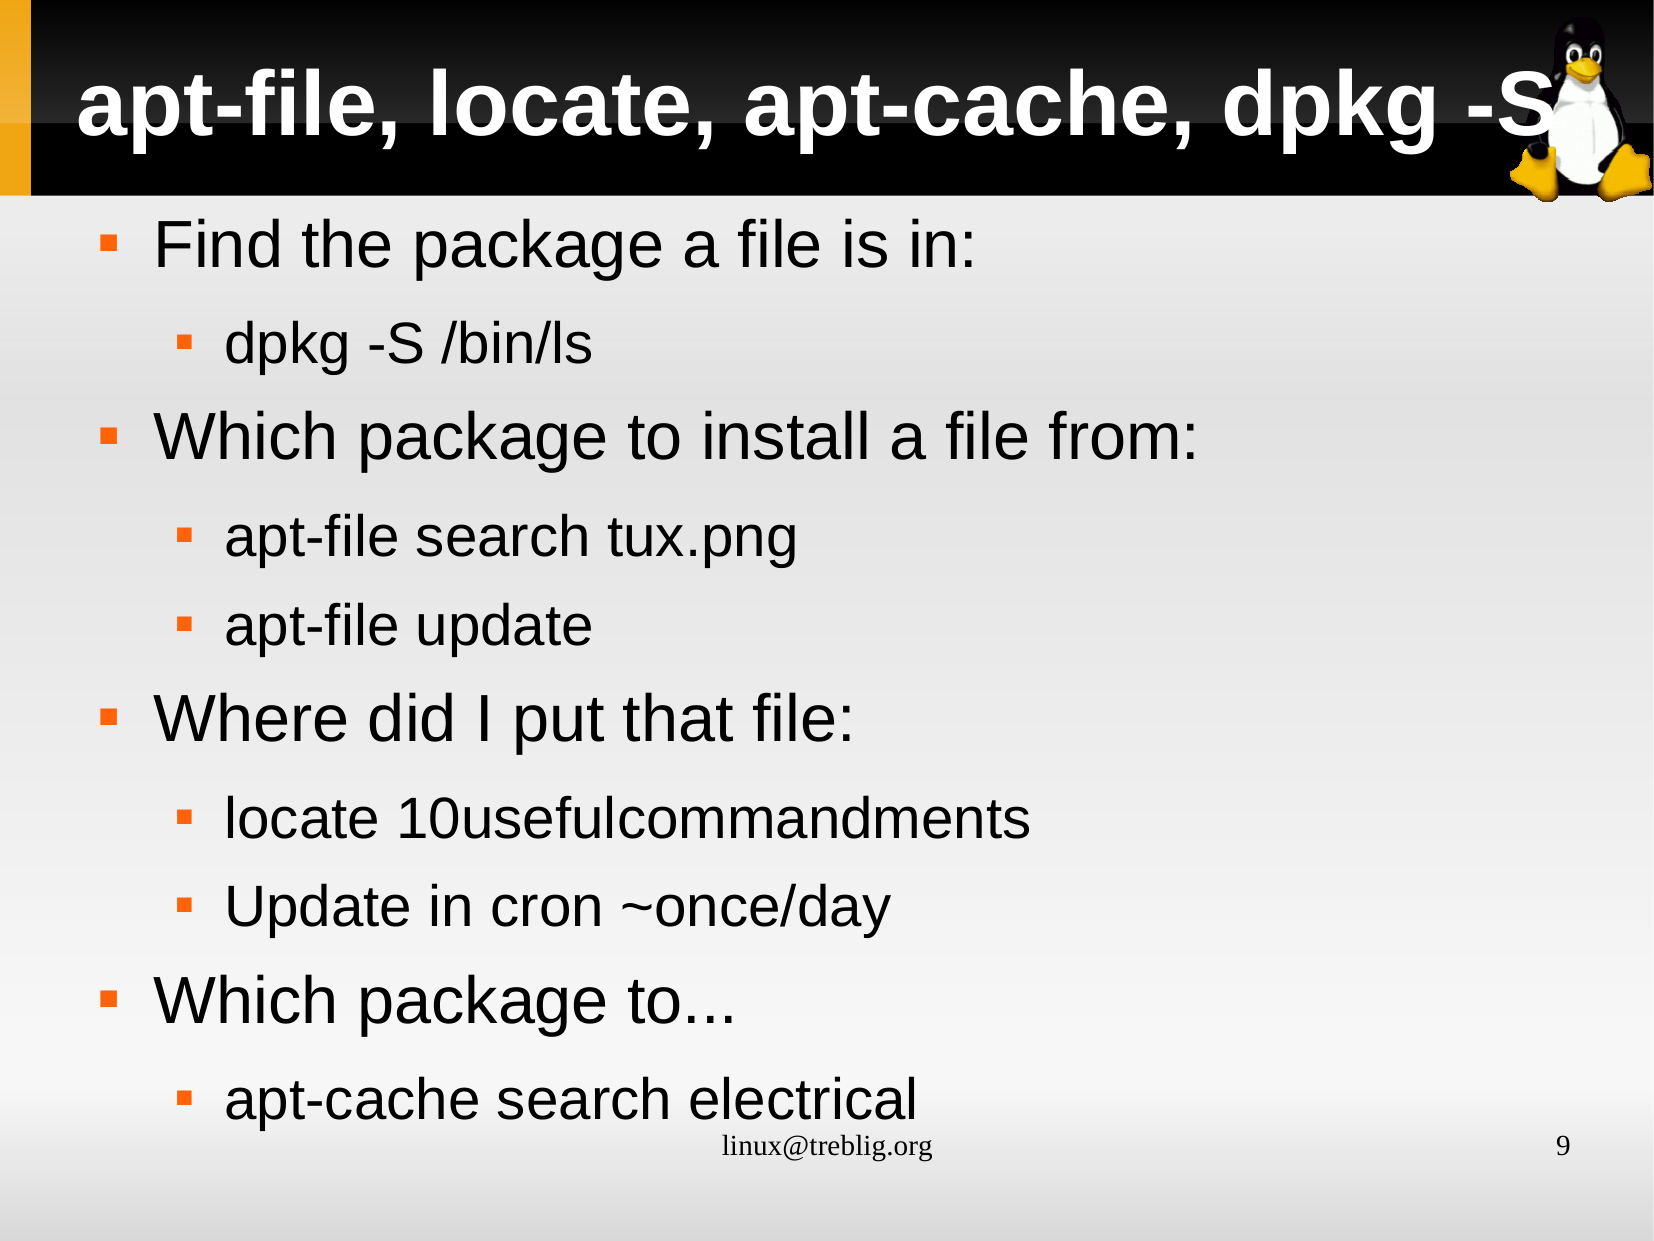

# apt-file, locate, apt-cache, dpkg -S
Find the package a file is in:
dpkg -S /bin/ls
Which package to install a file from:
apt-file search tux.png
apt-file update
Where did I put that file:
locate 10usefulcommandments
Update in cron ~once/day
Which package to...
apt-cache search electrical
linux@treblig.org
9